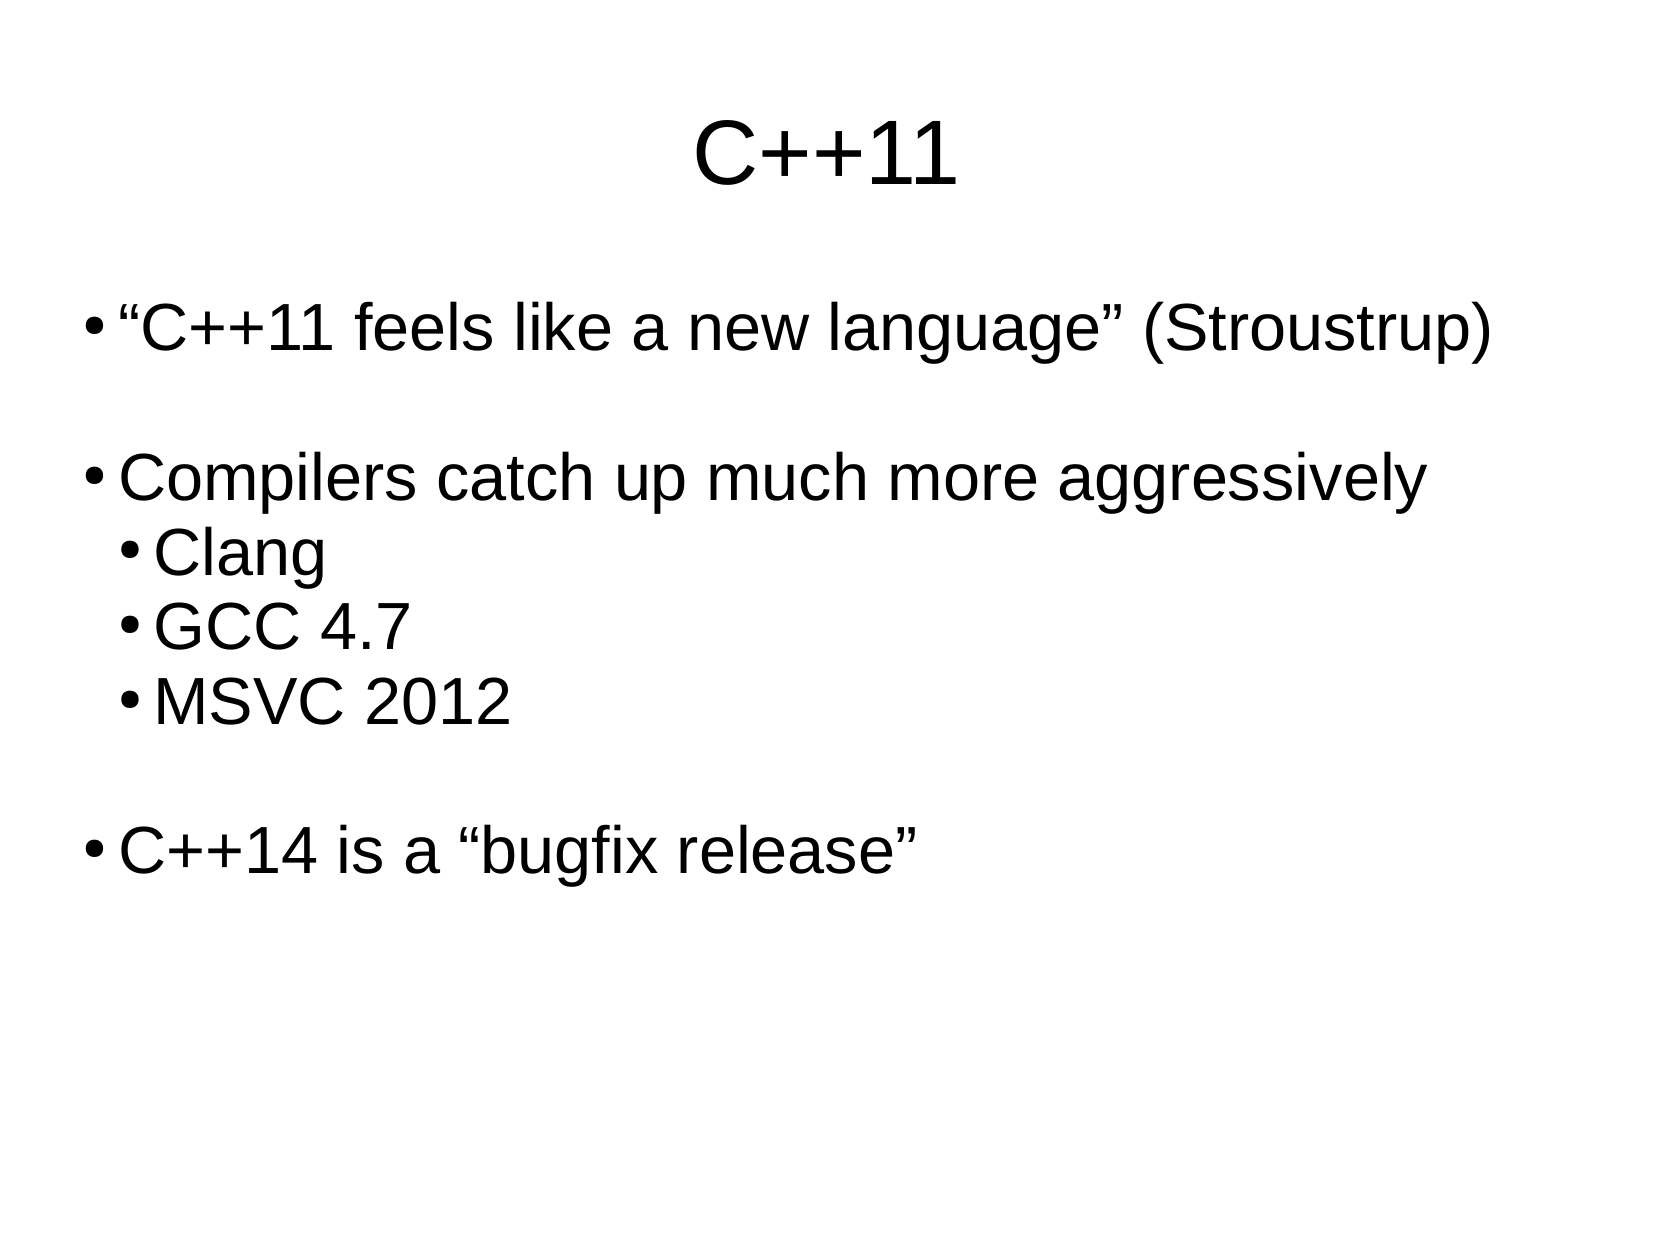

# C++11
“C++11 feels like a new language” (Stroustrup)
Compilers catch up much more aggressively
Clang
GCC 4.7
MSVC 2012
C++14 is a “bugfix release”